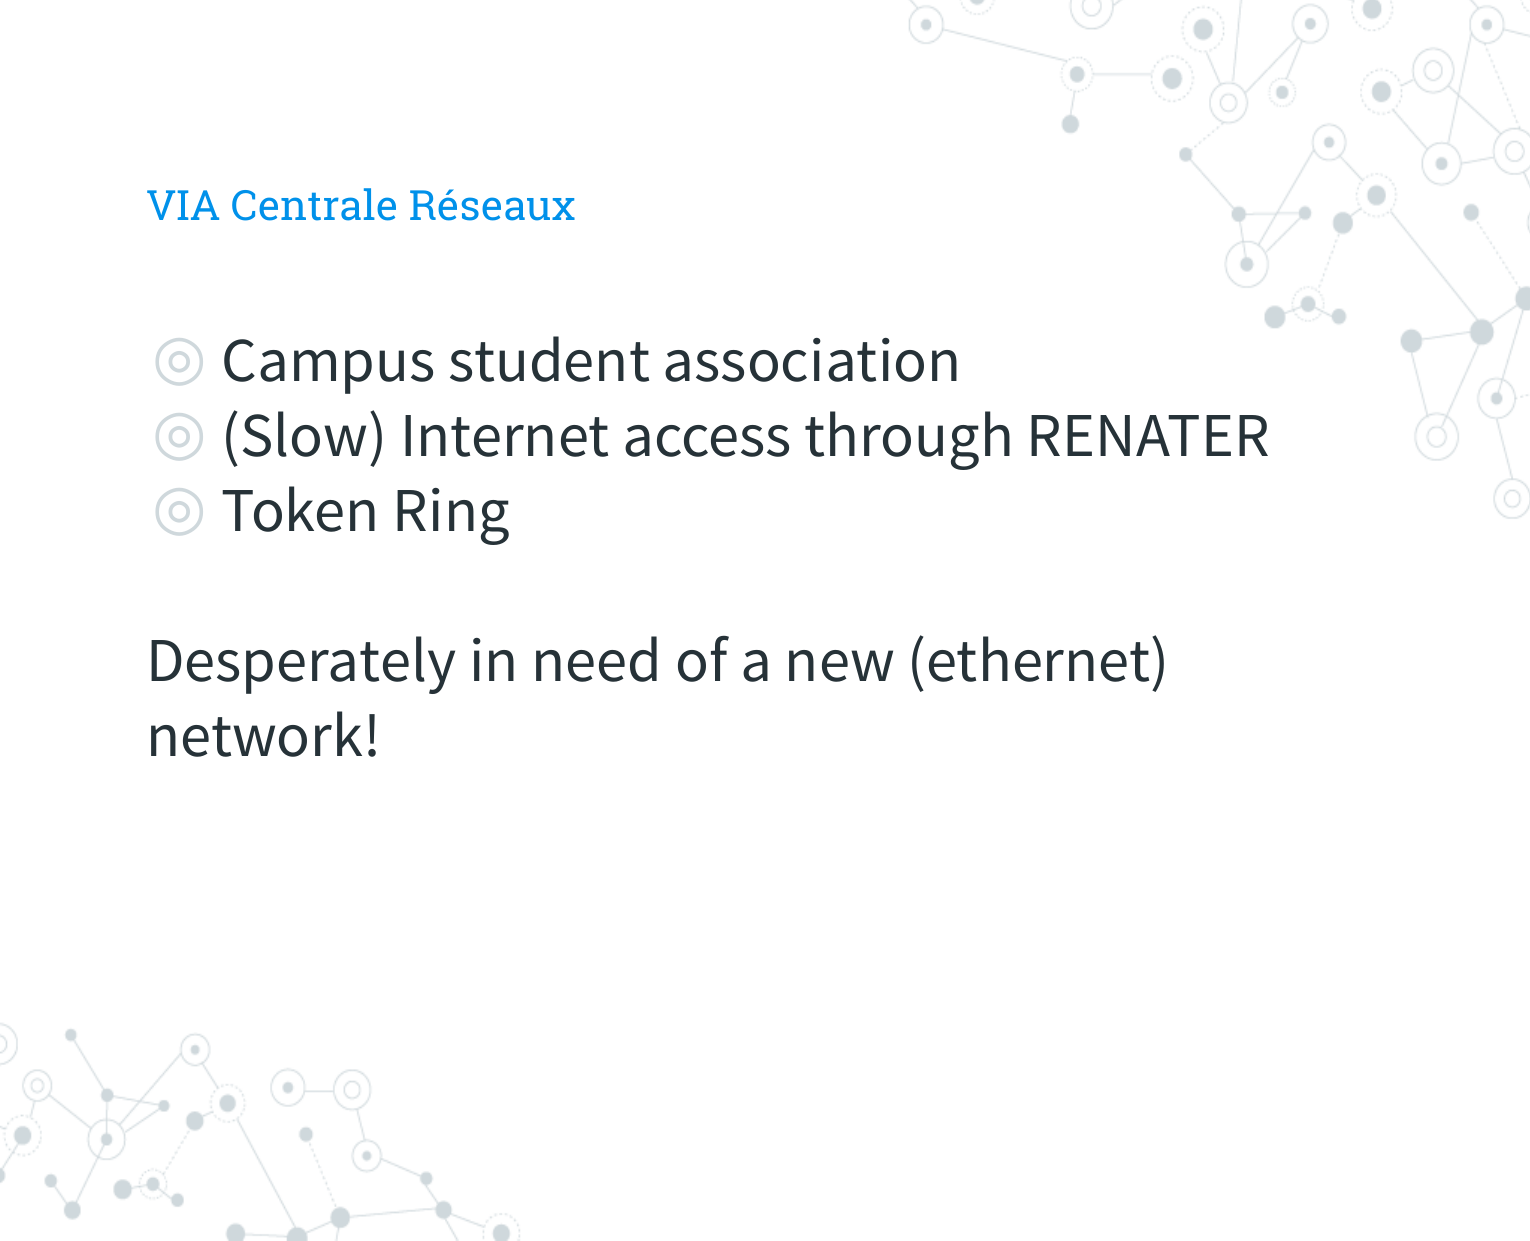

# VIA Centrale Réseaux
Campus student association
(Slow) Internet access through RENATER
Token Ring
Desperately in need of a new (ethernet) network!